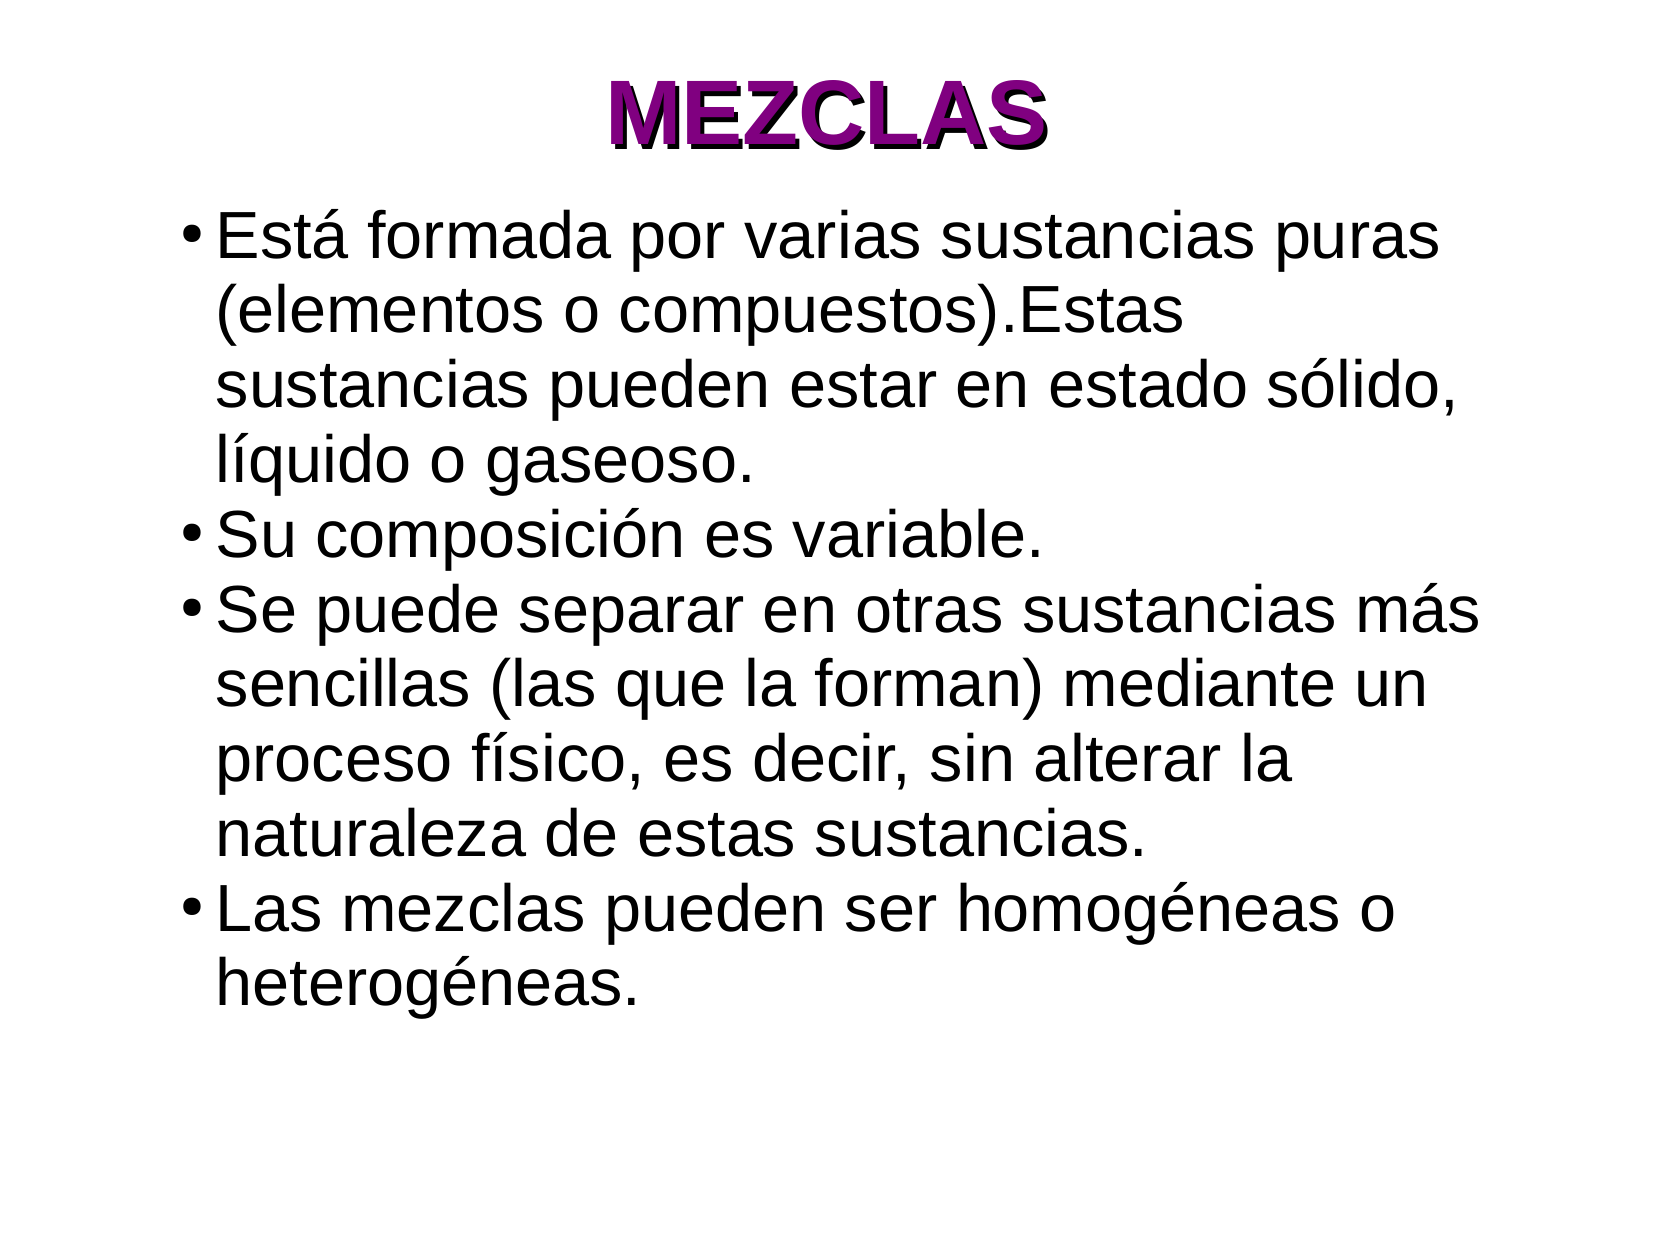

# MEZCLAS
Está formada por varias sustancias puras (elementos o compuestos).Estas sustancias pueden estar en estado sólido, líquido o gaseoso.
Su composición es variable.
Se puede separar en otras sustancias más sencillas (las que la forman) mediante un proceso físico, es decir, sin alterar la naturaleza de estas sustancias.
Las mezclas pueden ser homogéneas o heterogéneas.